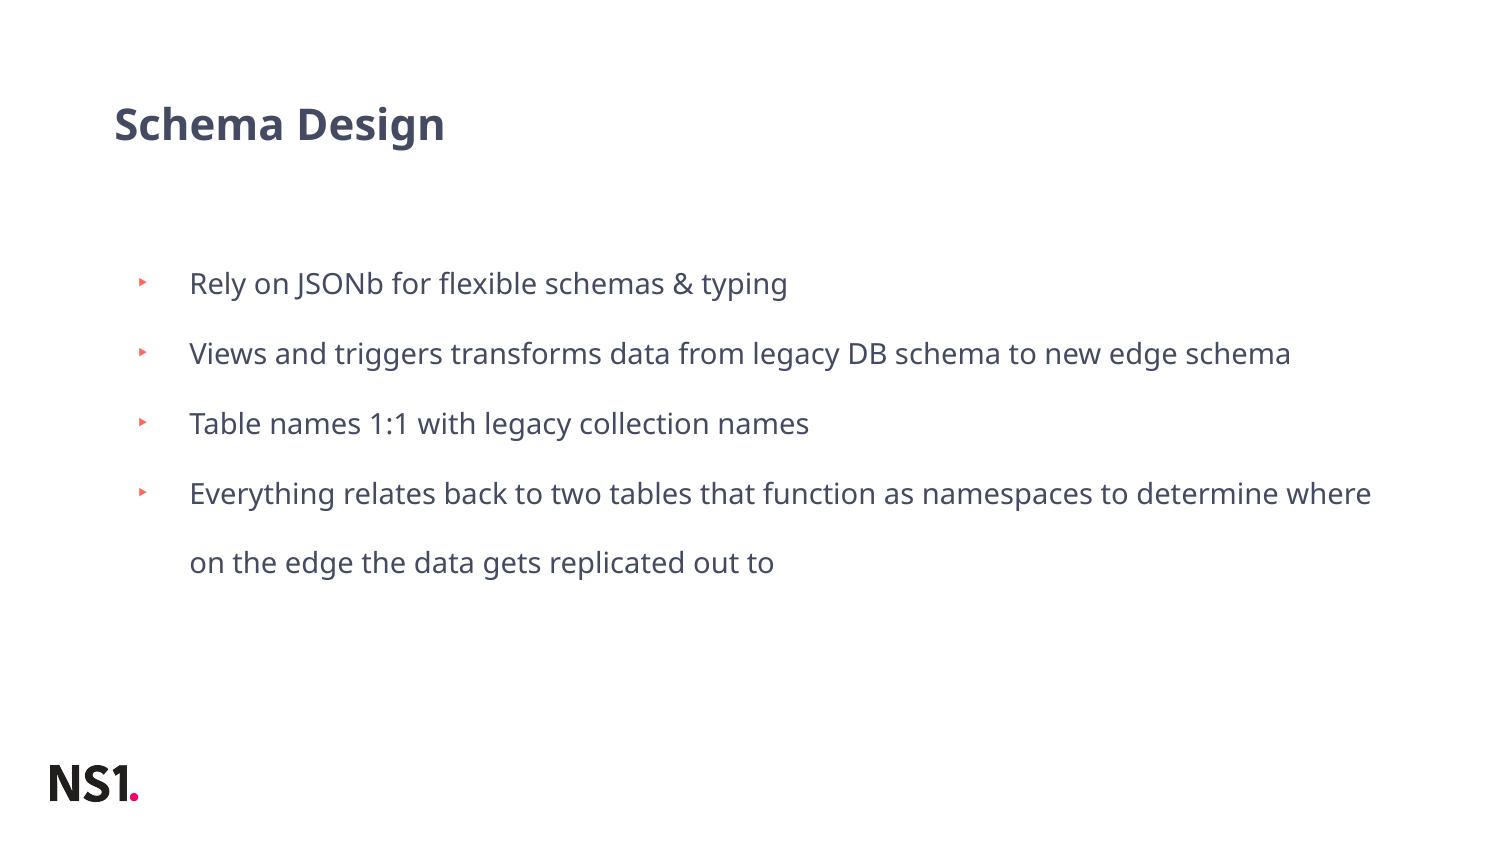

# Schema Design
Rely on JSONb for flexible schemas & typing
Views and triggers transforms data from legacy DB schema to new edge schema
Table names 1:1 with legacy collection names
Everything relates back to two tables that function as namespaces to determine where on the edge the data gets replicated out to